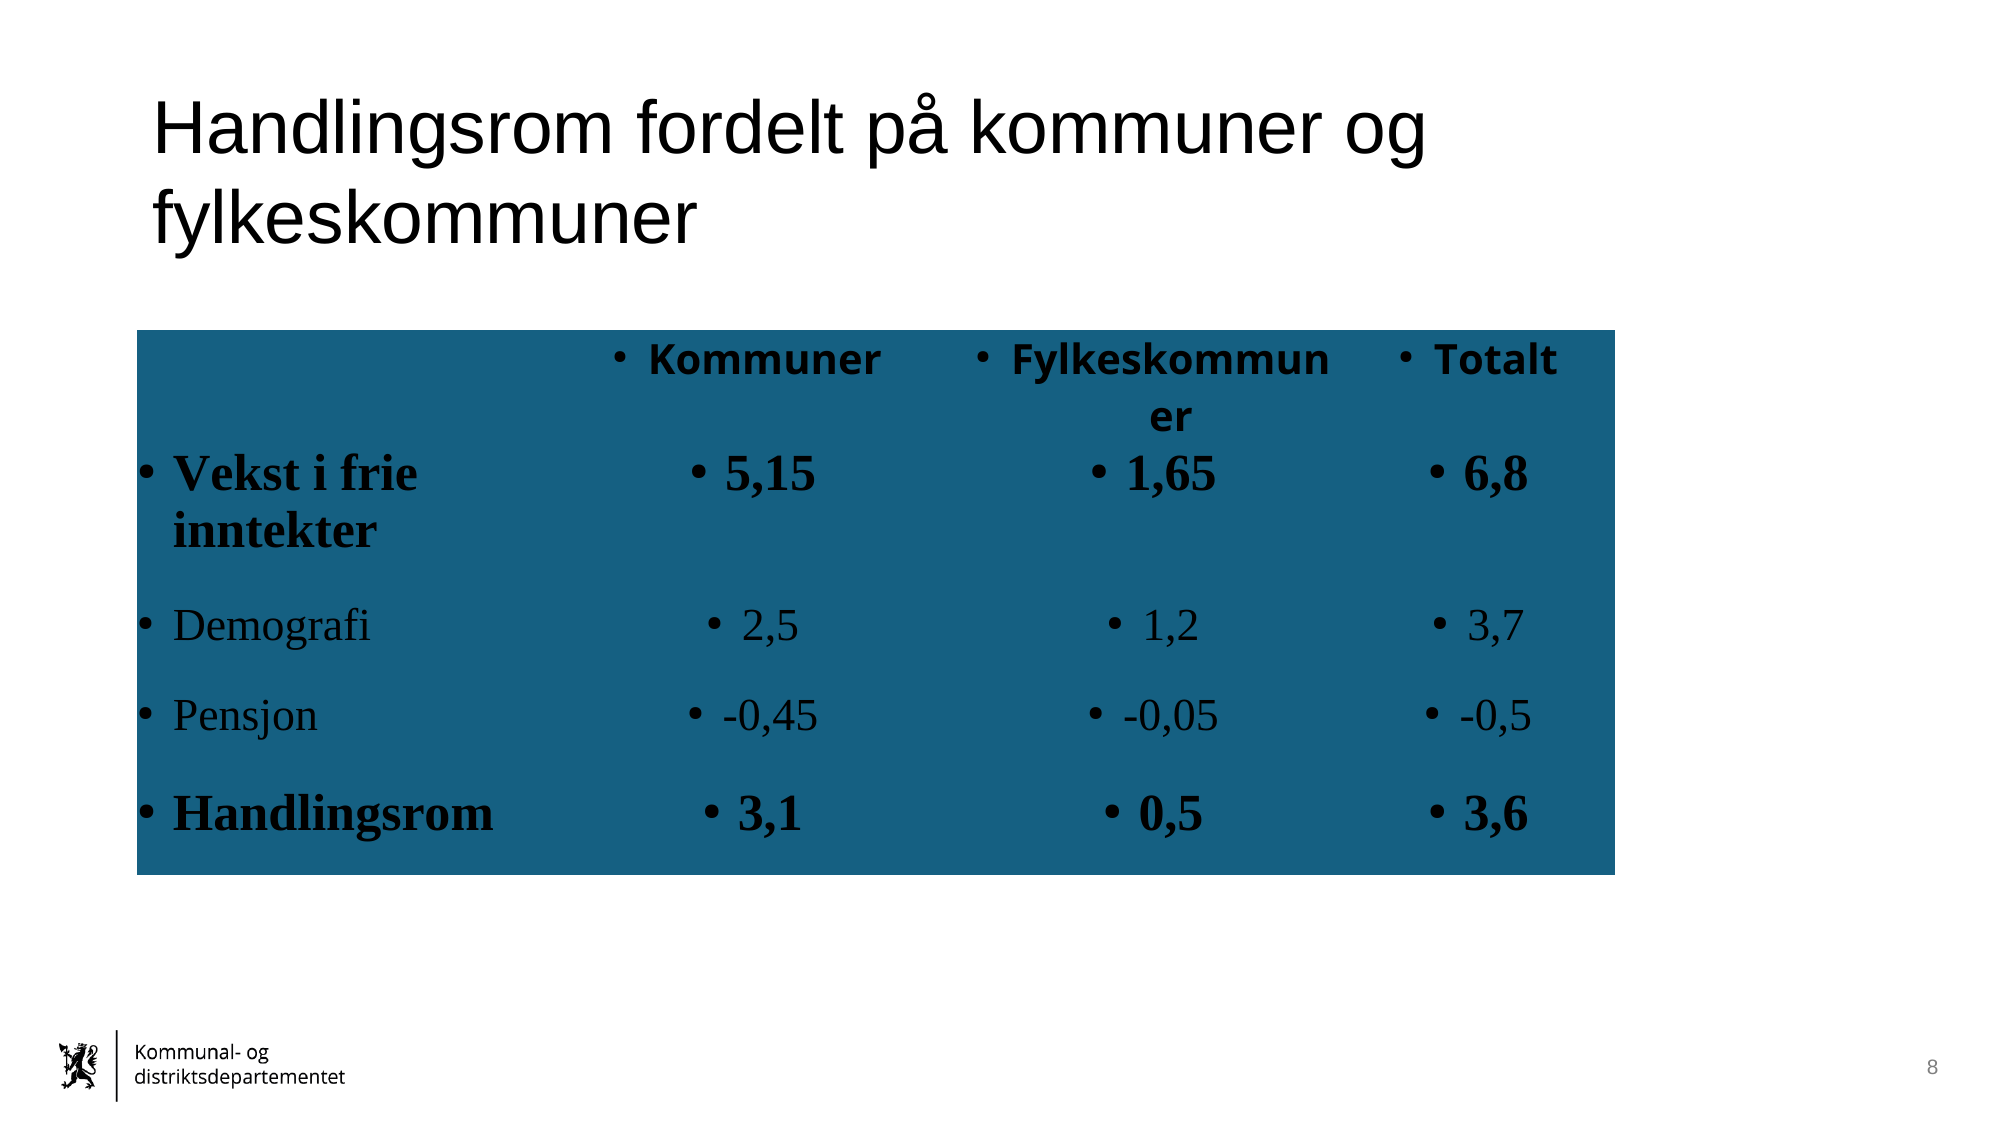

# Handlingsrom fordelt på kommuner og fylkeskommuner
| | Kommuner | Fylkeskommuner | Totalt |
| --- | --- | --- | --- |
| Vekst i frie inntekter | 5,15 | 1,65 | 6,8 |
| Demografi | 2,5 | 1,2 | 3,7 |
| Pensjon | -0,45 | -0,05 | -0,5 |
| Handlingsrom | 3,1 | 0,5 | 3,6 |